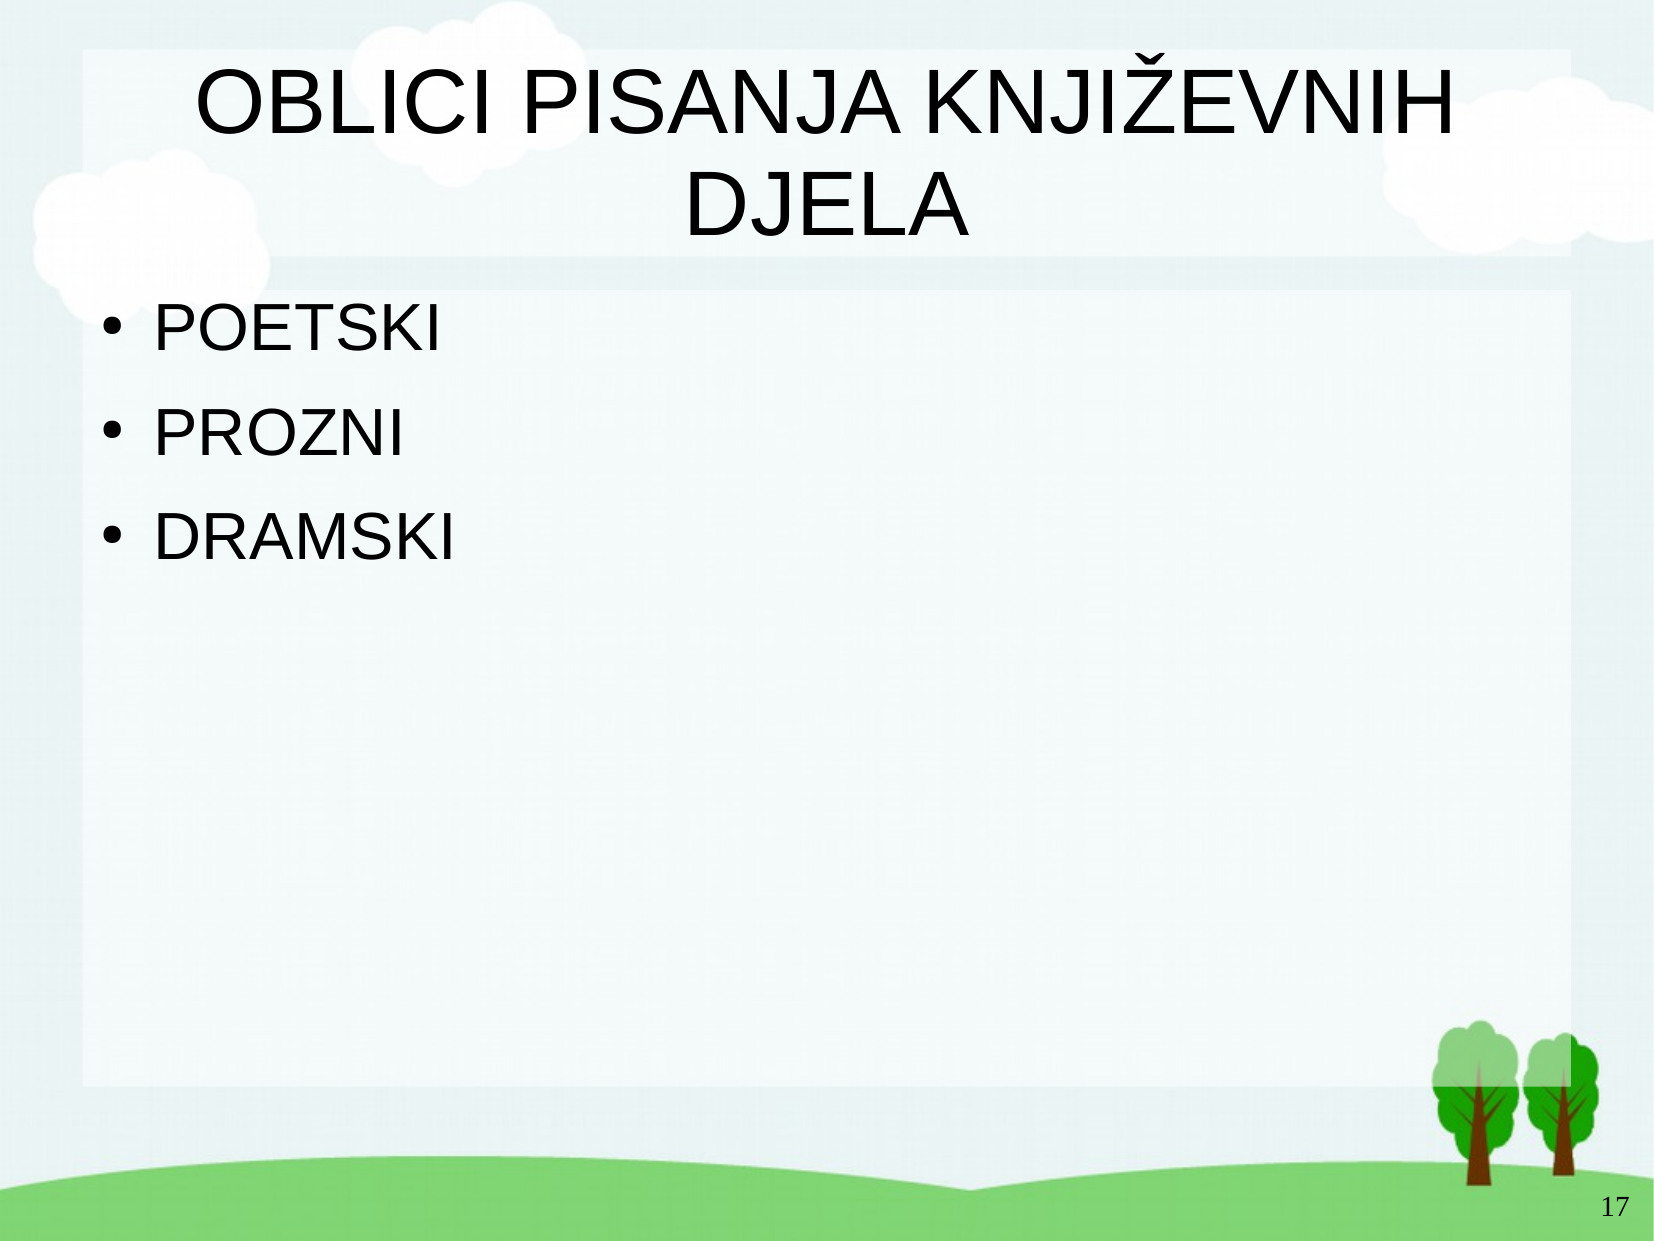

# OBLICI PISANJA KNJIŽEVNIH DJELA
POETSKI
PROZNI
DRAMSKI
17